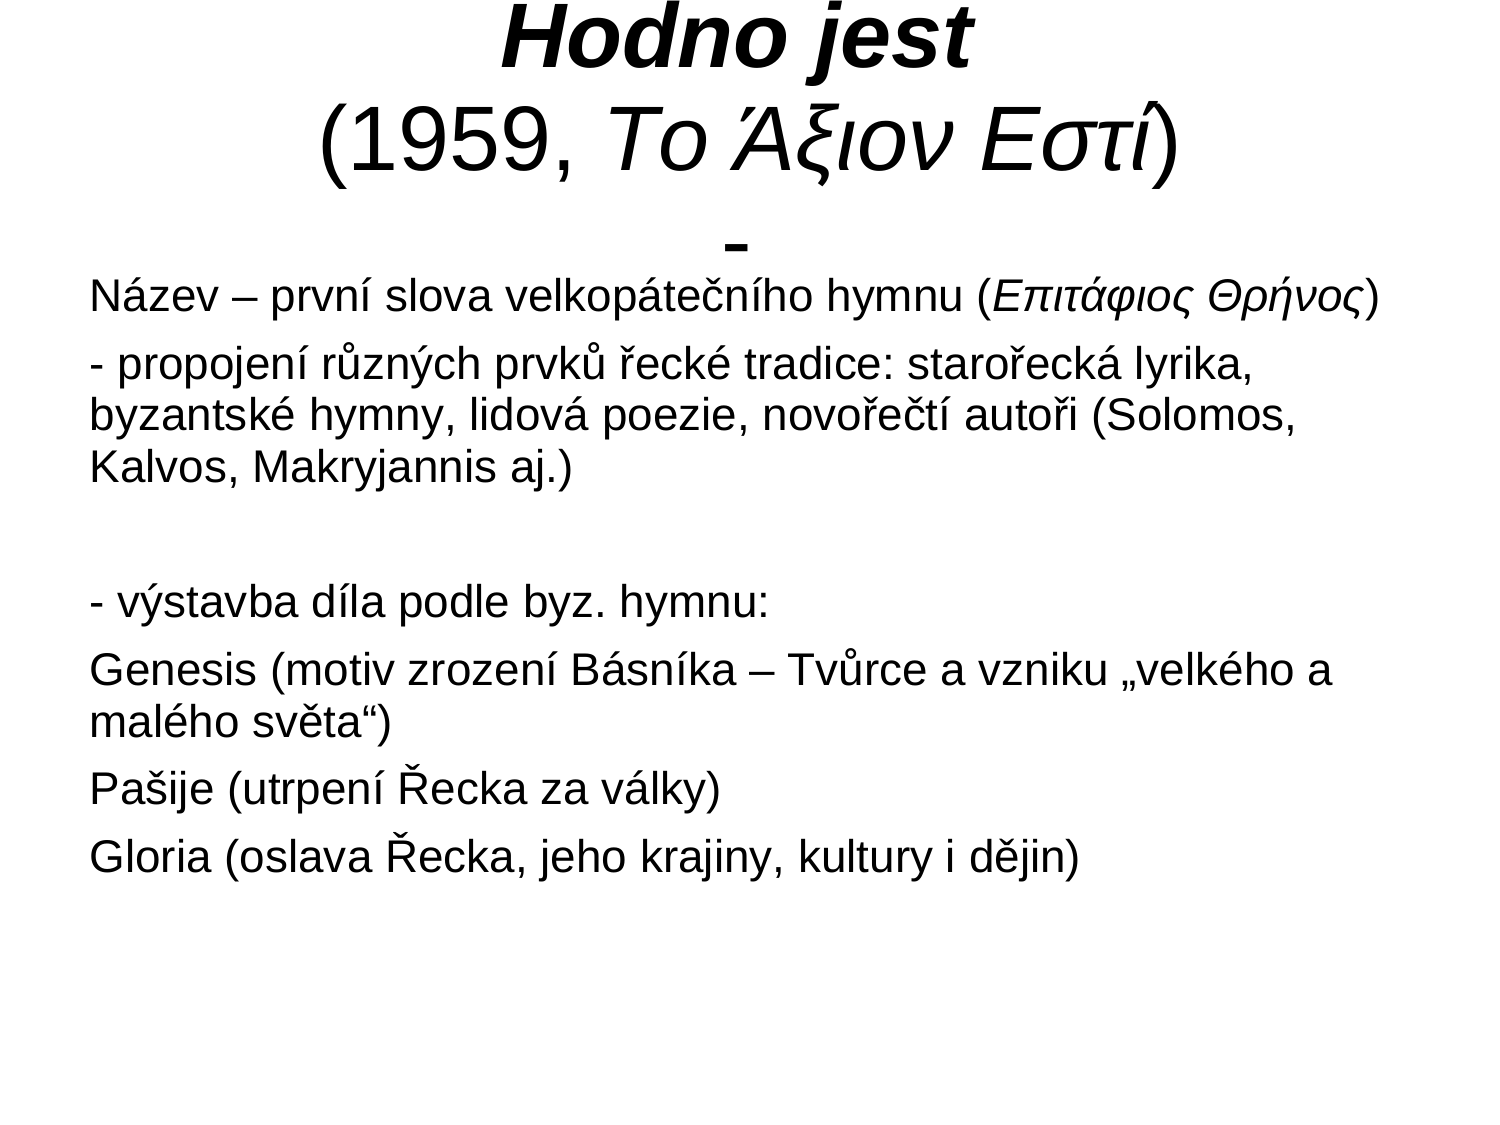

# Hodno jest (1959, Το Άξιον Εστί) -
Název – první slova velkopátečního hymnu (Επιτάφιος Θρήνος)
- propojení různých prvků řecké tradice: starořecká lyrika, byzantské hymny, lidová poezie, novořečtí autoři (Solomos, Kalvos, Makryjannis aj.)
- výstavba díla podle byz. hymnu:
Genesis (motiv zrození Básníka – Tvůrce a vzniku „velkého a malého světa“)
Pašije (utrpení Řecka za války)
Gloria (oslava Řecka, jeho krajiny, kultury i dějin)